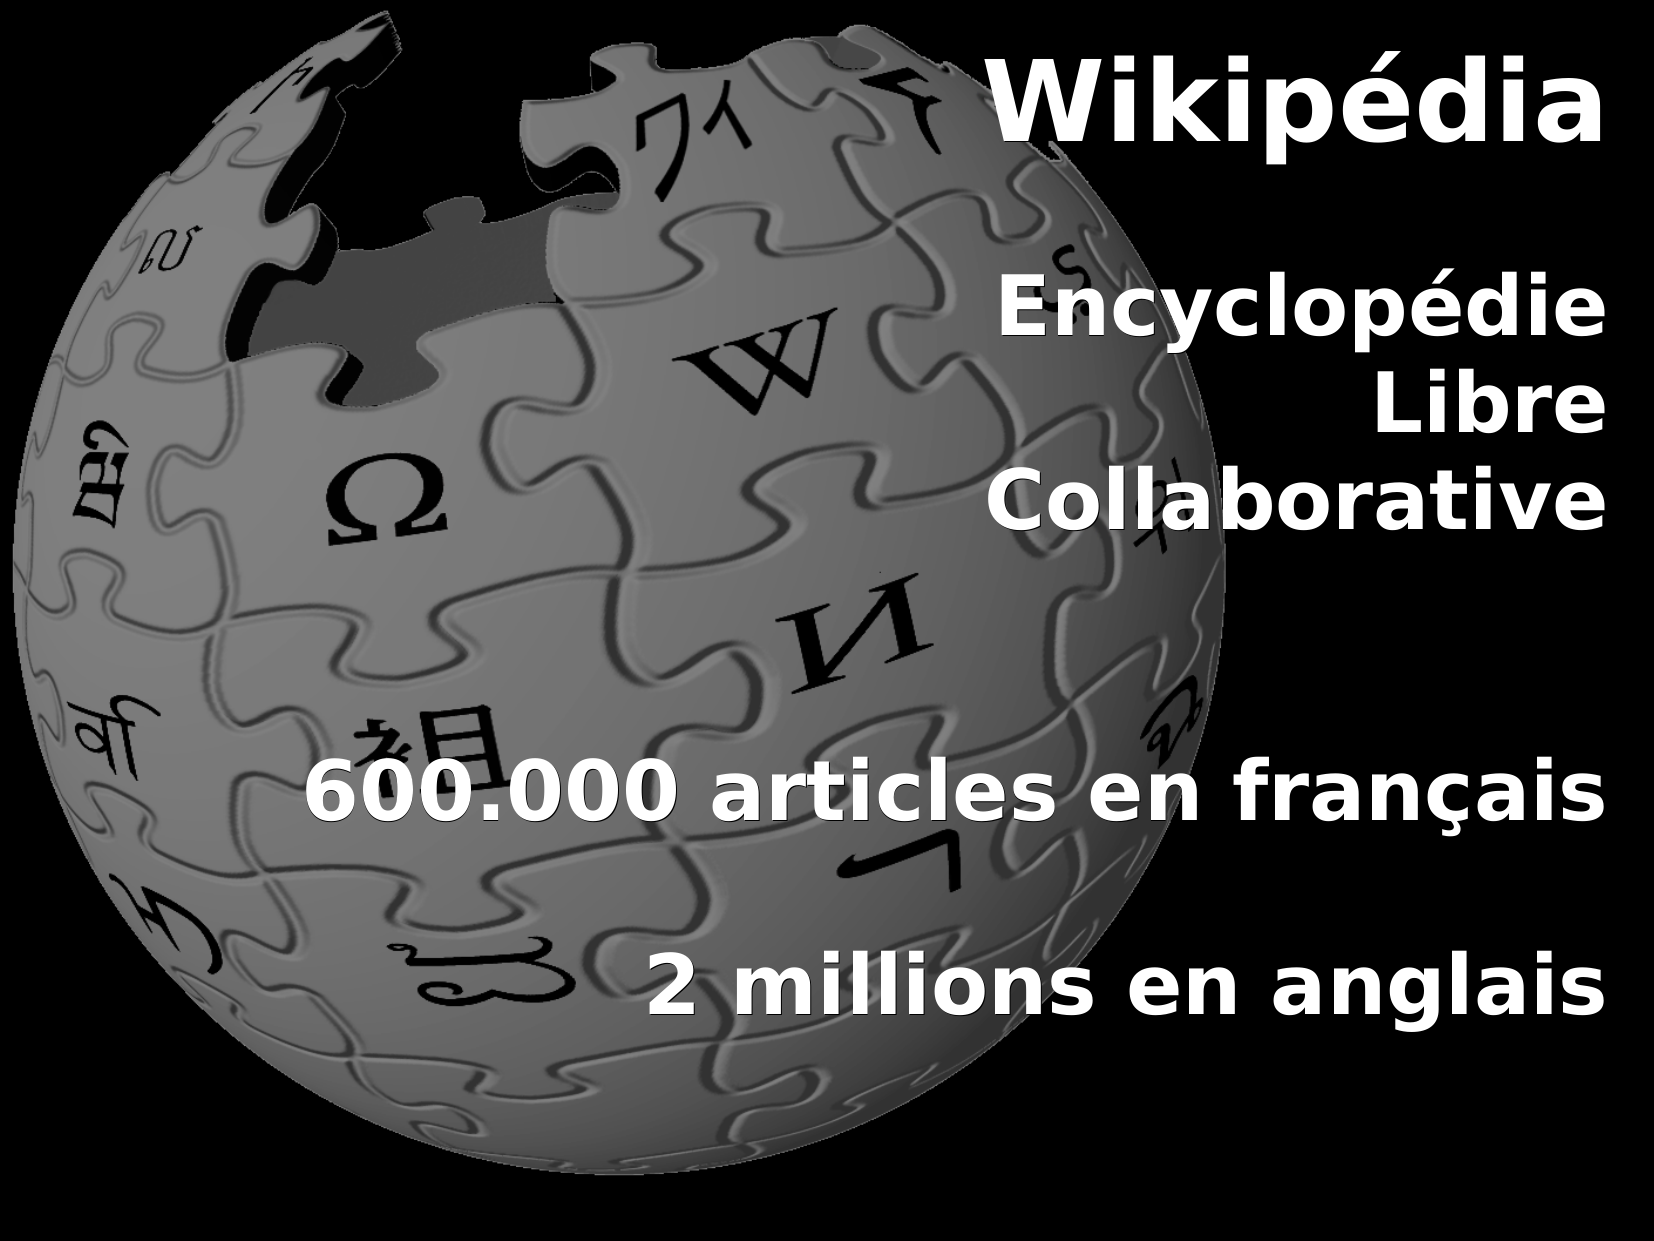

Wikipédia
Encyclopédie
Libre
Collaborative
600.000 articles en français
2 millions en anglais